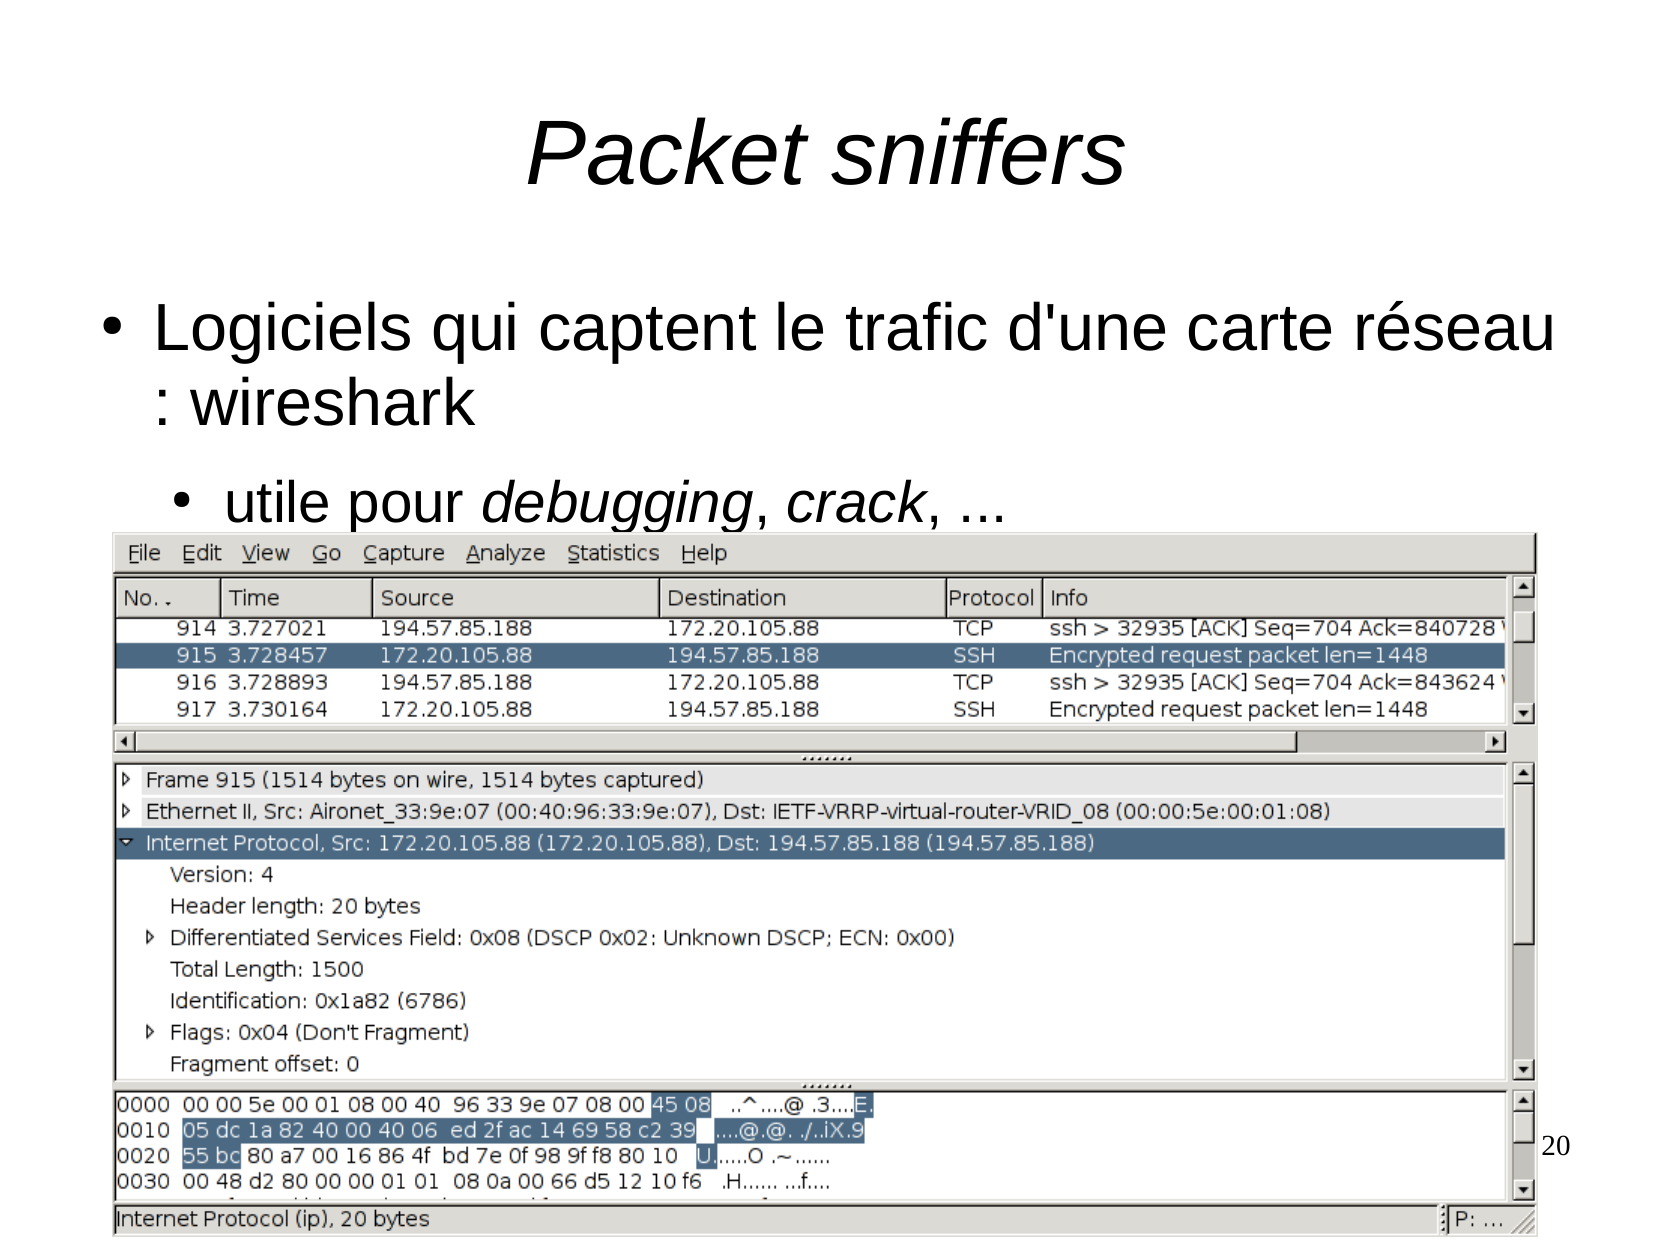

# Packet sniffers
Logiciels qui captent le trafic d'une carte réseau : wireshark
utile pour debugging, crack, ...
20